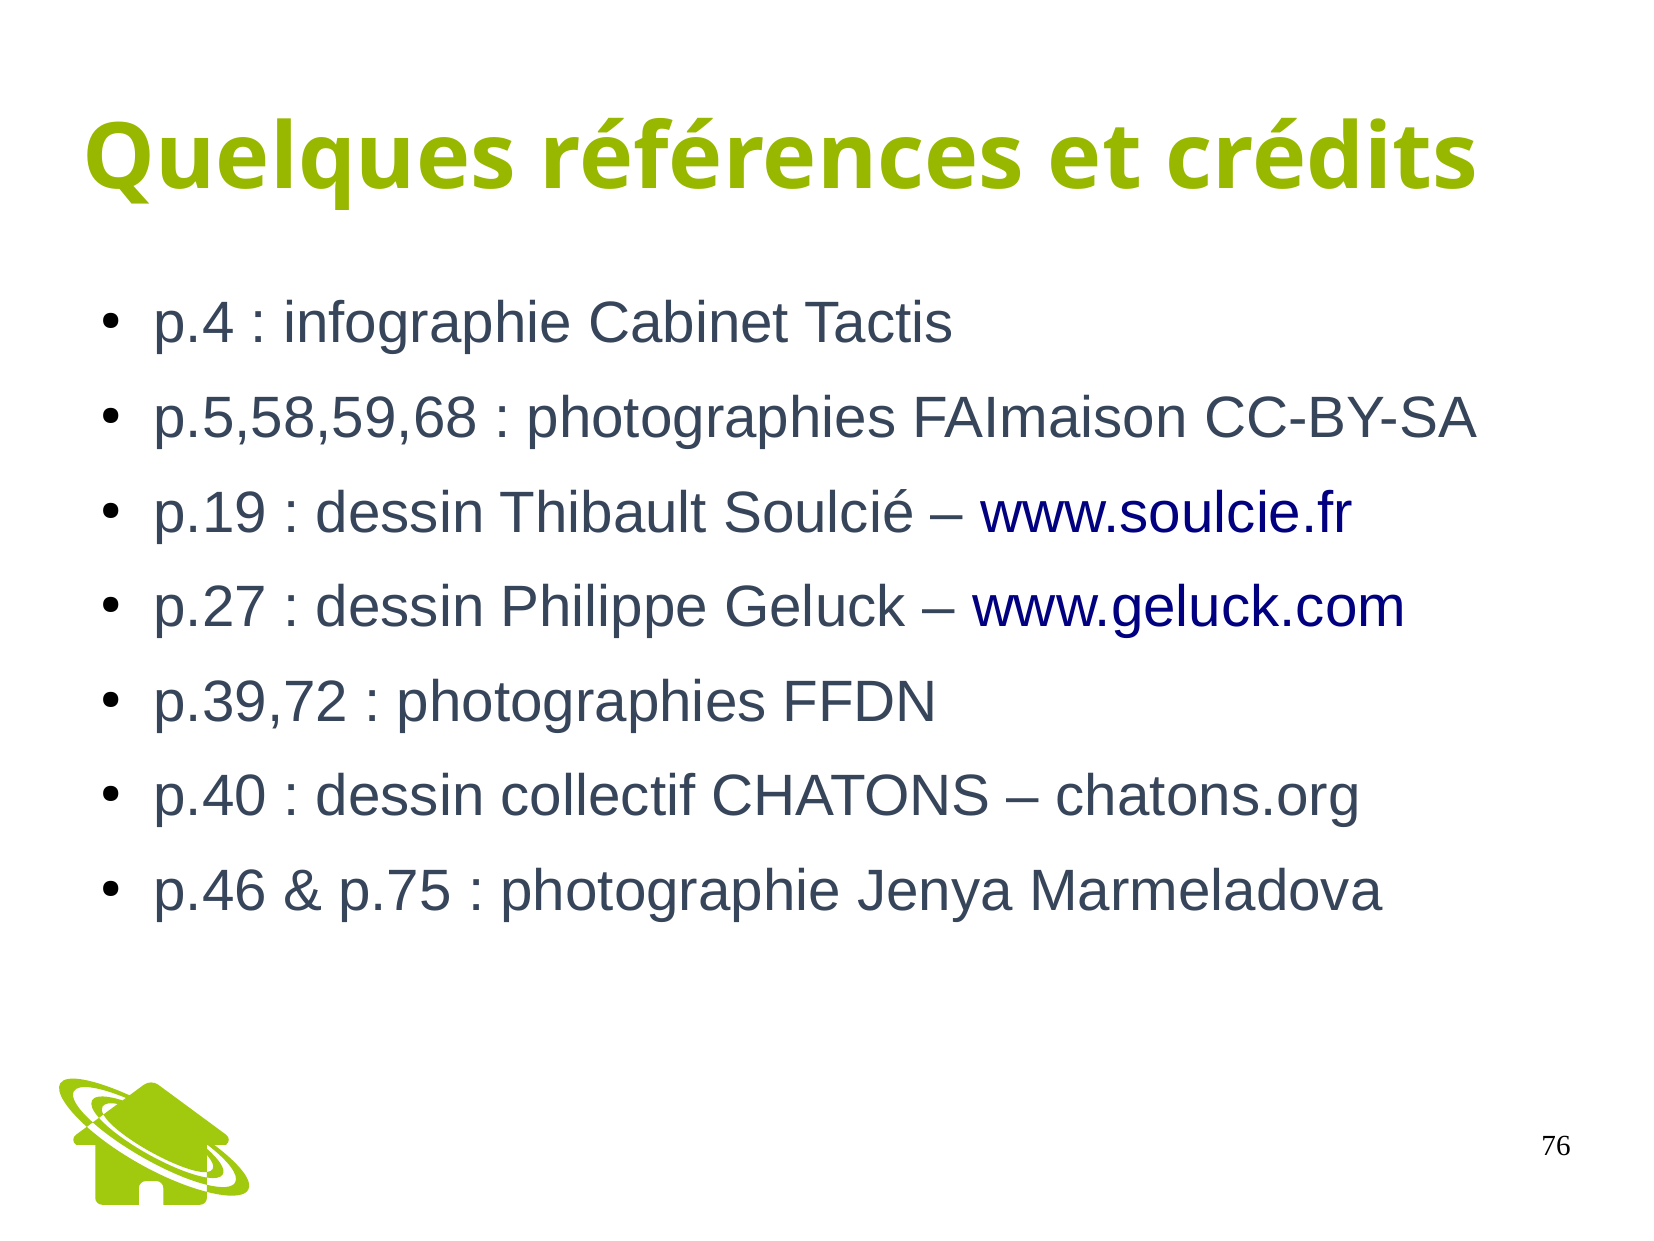

# Quelques références et crédits
p.4 : infographie Cabinet Tactis
p.5,58,59,68 : photographies FAImaison CC-BY-SA
p.19 : dessin Thibault Soulcié – www.soulcie.fr
p.27 : dessin Philippe Geluck – www.geluck.com
p.39,72 : photographies FFDN
p.40 : dessin collectif CHATONS – chatons.org
p.46 & p.75 : photographie Jenya Marmeladova
76